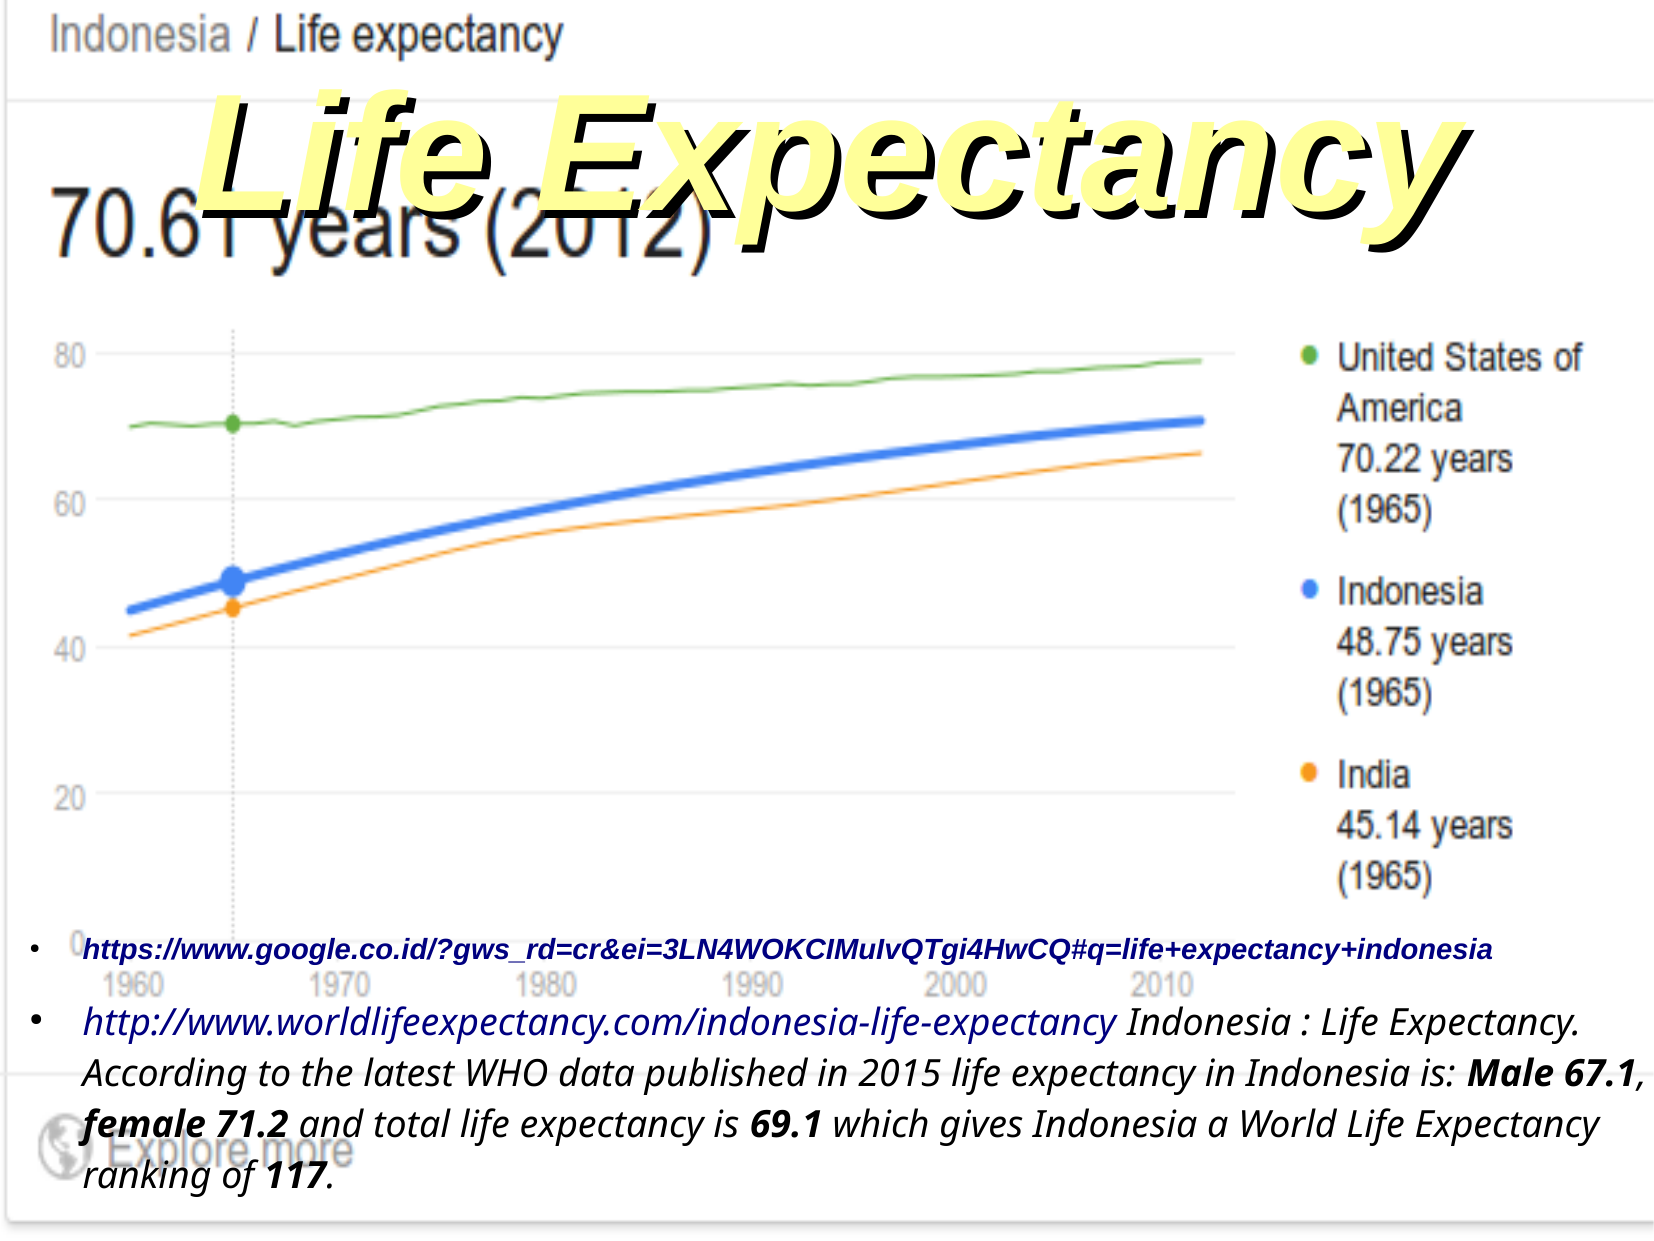

# Life Expectancy
https://www.google.co.id/?gws_rd=cr&ei=3LN4WOKCIMuIvQTgi4HwCQ#q=life+expectancy+indonesia
http://www.worldlifeexpectancy.com/indonesia-life-expectancy Indonesia : Life Expectancy. According to the latest WHO data published in 2015 life expectancy in Indonesia is: Male 67.1, female 71.2 and total life expectancy is 69.1 which gives Indonesia a World Life Expectancy ranking of 117.